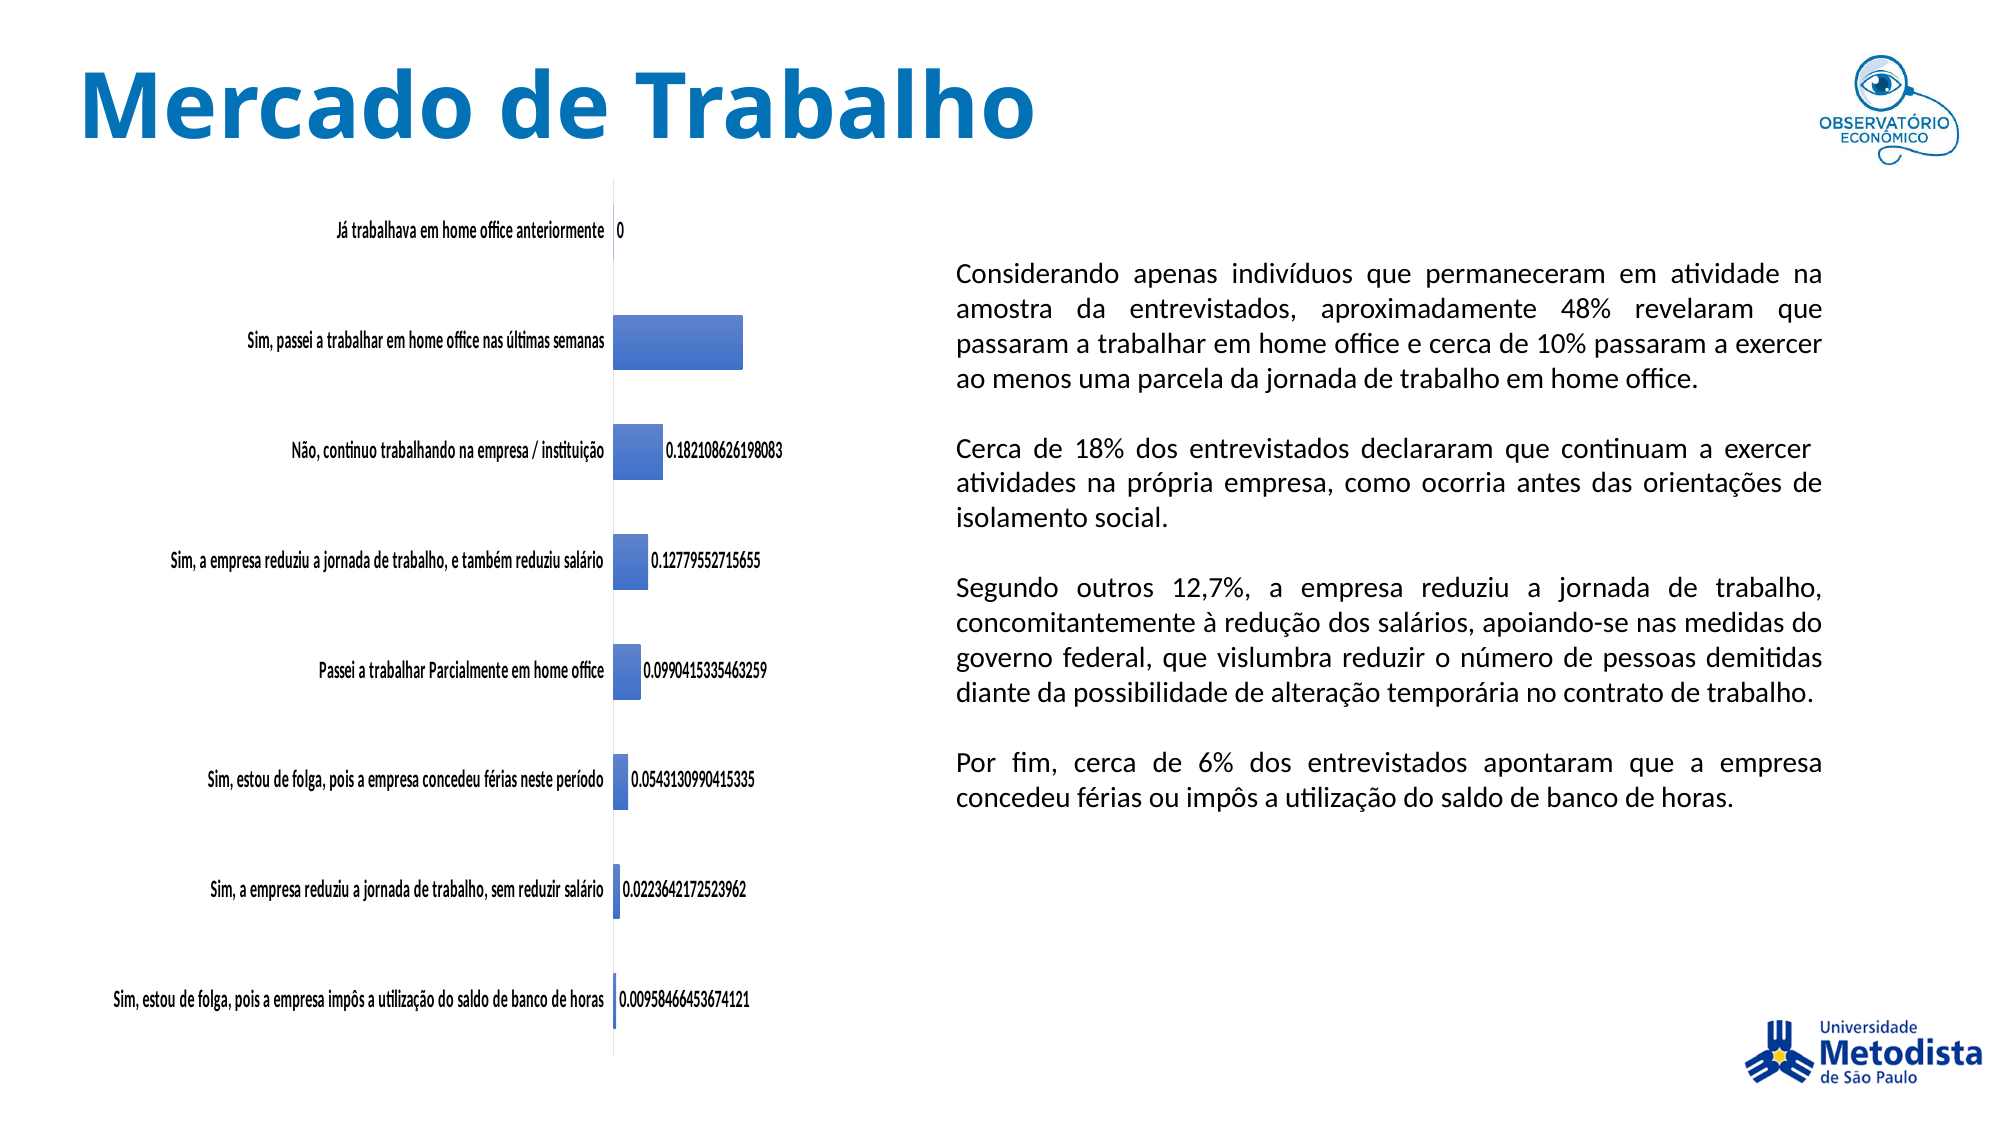

# Mercado de Trabalho
### Chart
| Category | Série1 |
|---|---|
| Sim, estou de folga, pois a empresa impôs a utilização do saldo de banco de horas | 0.00958466453674121 |
| Sim, a empresa reduziu a jornada de trabalho, sem reduzir salário | 0.0223642172523962 |
| Sim, estou de folga, pois a empresa concedeu férias neste período | 0.0543130990415335 |
| Passei a trabalhar Parcialmente em home office | 0.0990415335463259 |
| Sim, a empresa reduziu a jornada de trabalho, e também reduziu salário | 0.12779552715655 |
| Não, continuo trabalhando na empresa / instituição | 0.182108626198083 |
| Sim, passei a trabalhar em home office nas últimas semanas | 0.476038338658147 |
| Já trabalhava em home office anteriormente | 0.0 |Considerando apenas indivíduos que permaneceram em atividade na amostra da entrevistados, aproximadamente 48% revelaram que passaram a trabalhar em home office e cerca de 10% passaram a exercer ao menos uma parcela da jornada de trabalho em home office.
Cerca de 18% dos entrevistados declararam que continuam a exercer atividades na própria empresa, como ocorria antes das orientações de isolamento social.
Segundo outros 12,7%, a empresa reduziu a jornada de trabalho, concomitantemente à redução dos salários, apoiando-se nas medidas do governo federal, que vislumbra reduzir o número de pessoas demitidas diante da possibilidade de alteração temporária no contrato de trabalho.
Por fim, cerca de 6% dos entrevistados apontaram que a empresa concedeu férias ou impôs a utilização do saldo de banco de horas.